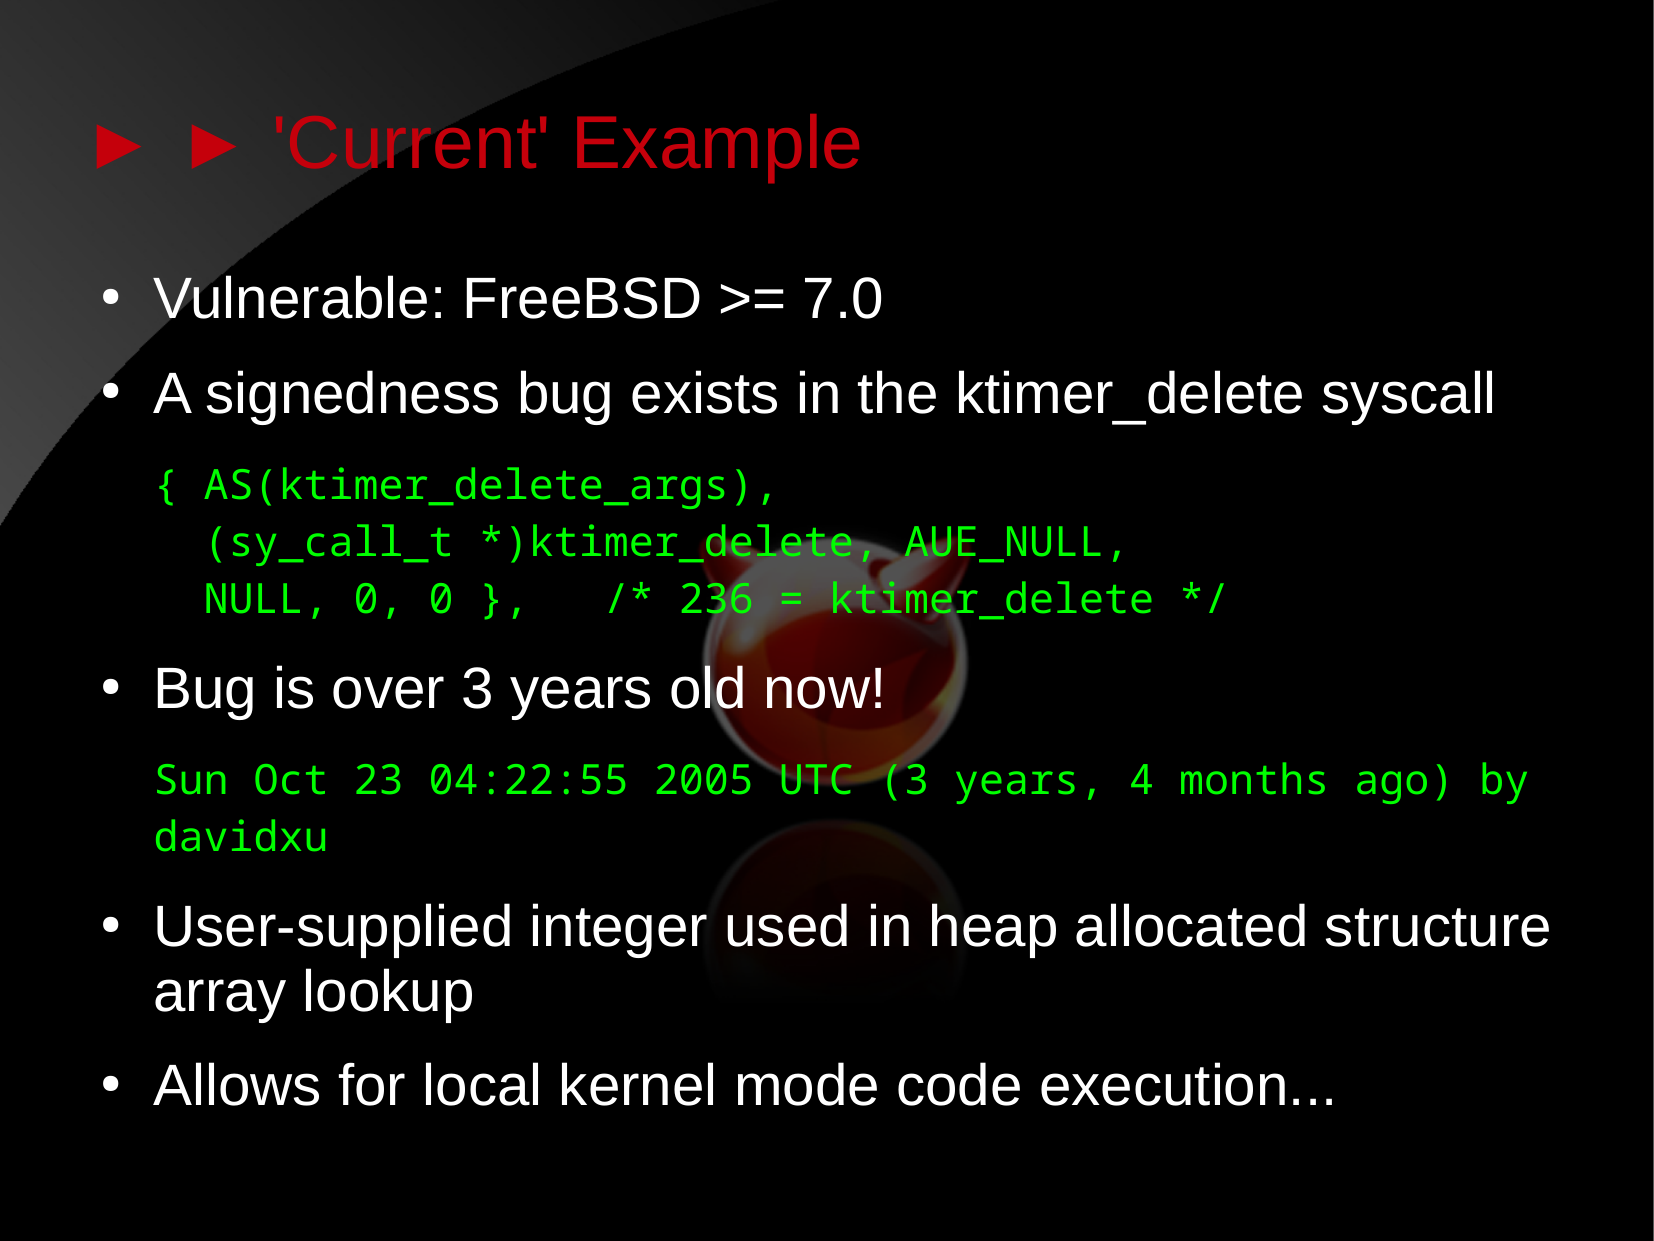

# ► ► 'Current' Example
Vulnerable: FreeBSD >= 7.0
A signedness bug exists in the ktimer_delete syscall
{ AS(ktimer_delete_args),
 (sy_call_t *)ktimer_delete, AUE_NULL,
 NULL, 0, 0 }, /* 236 = ktimer_delete */
Bug is over 3 years old now!
Sun Oct 23 04:22:55 2005 UTC (3 years, 4 months ago) by davidxu
User-supplied integer used in heap allocated structure array lookup
Allows for local kernel mode code execution...